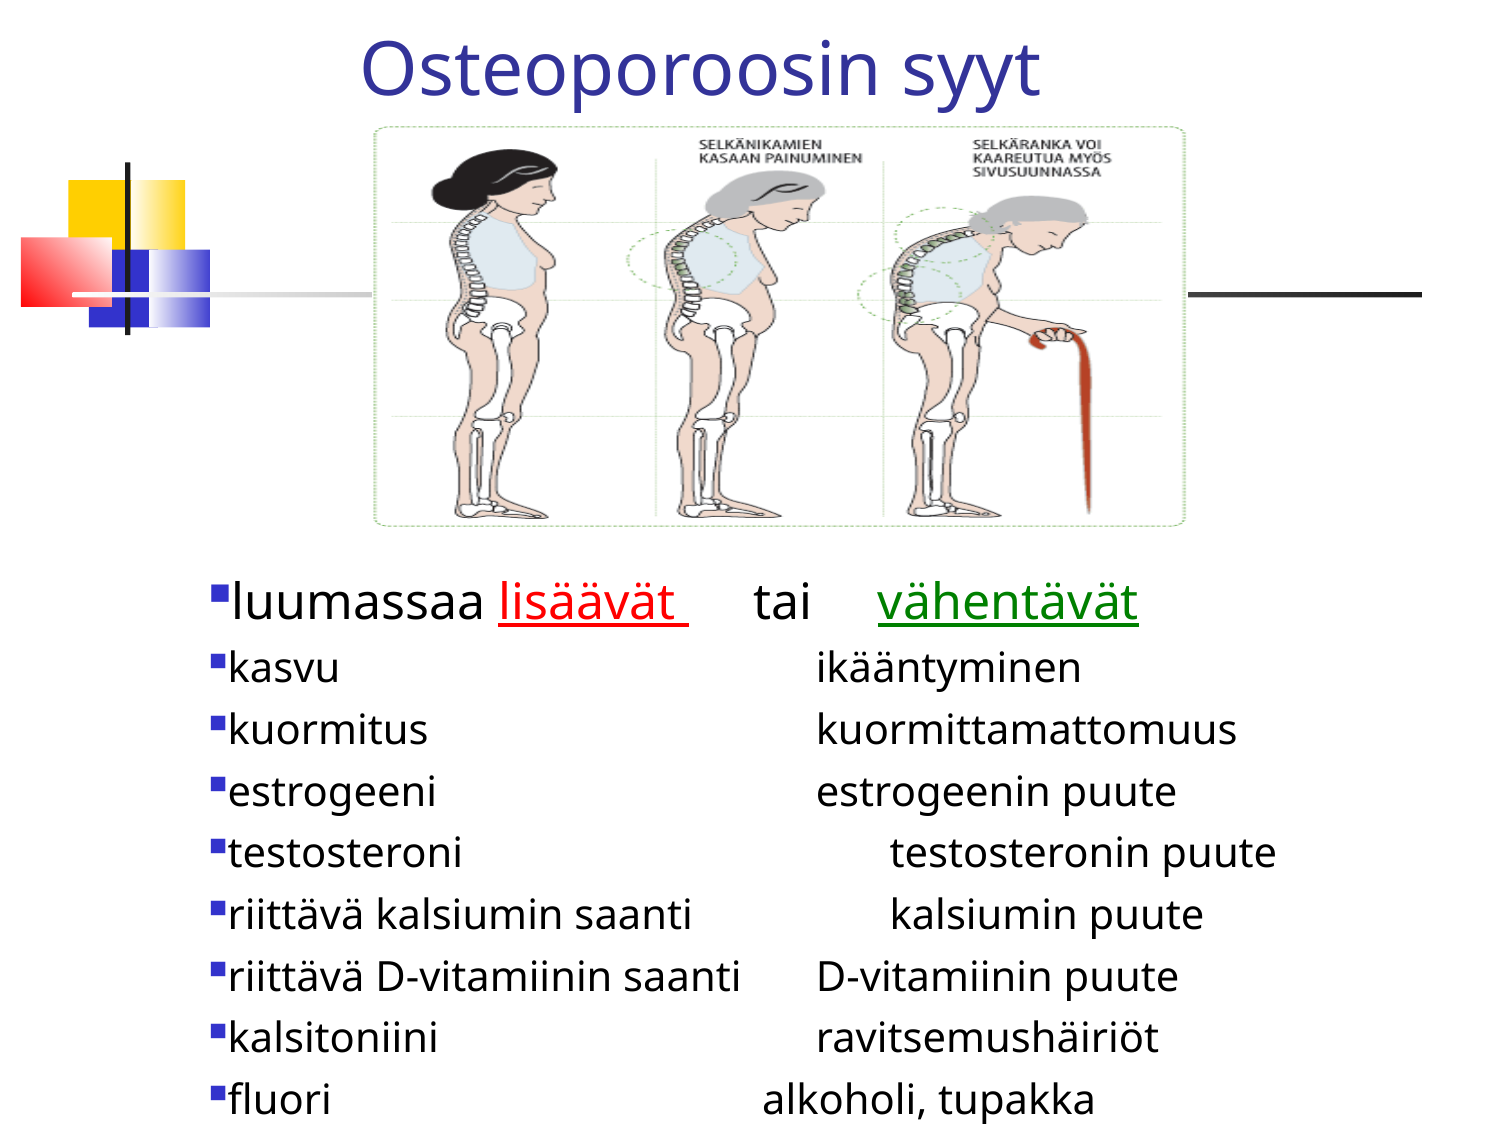

Osteoporoosin syyt
luumassaa lisäävät tai vähentävät
kasvu							ikääntyminen
kuormitus						kuormittamattomuus
estrogeeni						estrogeenin puute
testosteroni						testosteronin puute
riittävä kalsiumin saanti			kalsiumin puute
riittävä D-vitamiinin saanti		D-vitamiinin puute
kalsitoniini						ravitsemushäiriöt
fluori alkoholi, tupakka